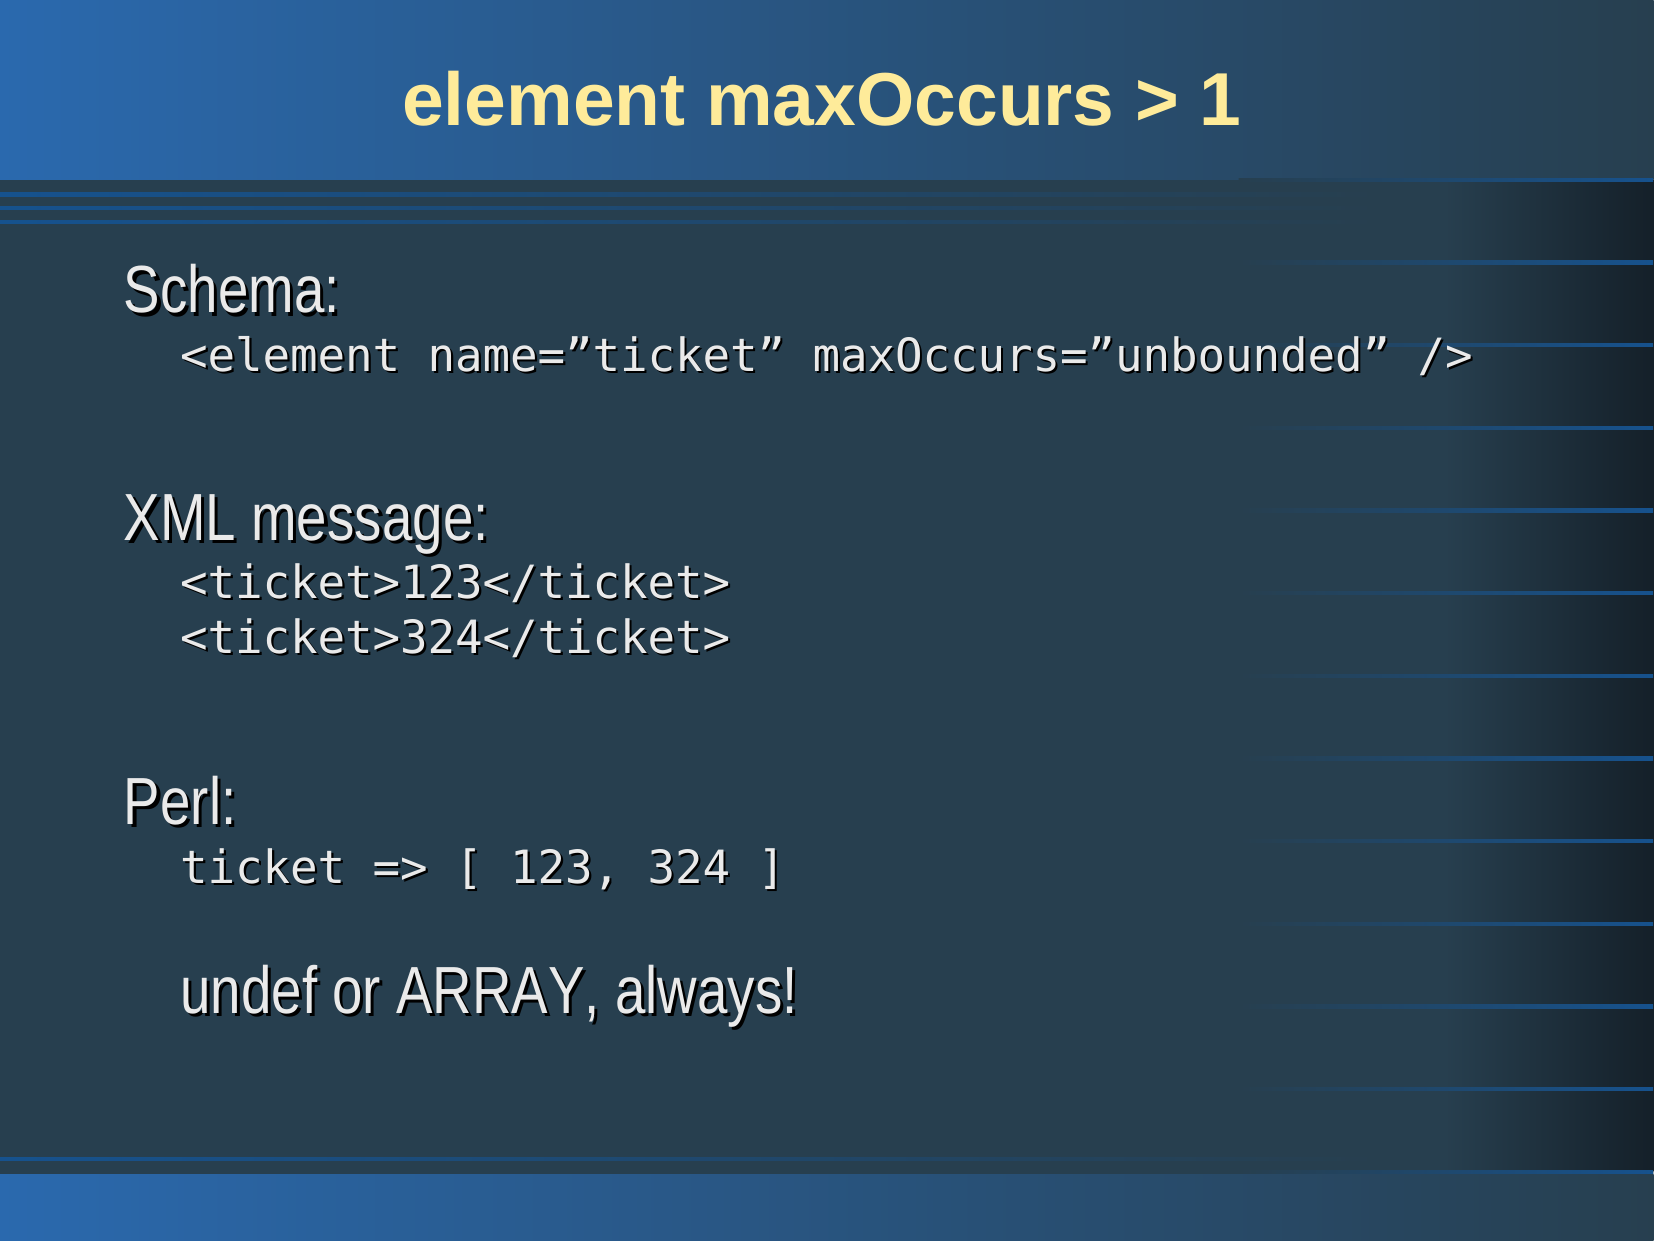

# element maxOccurs > 1
Schema:
<element name=”ticket” maxOccurs=”unbounded” />
XML message:
<ticket>123</ticket>
<ticket>324</ticket>
Perl:
ticket => [ 123, 324 ]
undef or ARRAY, always!